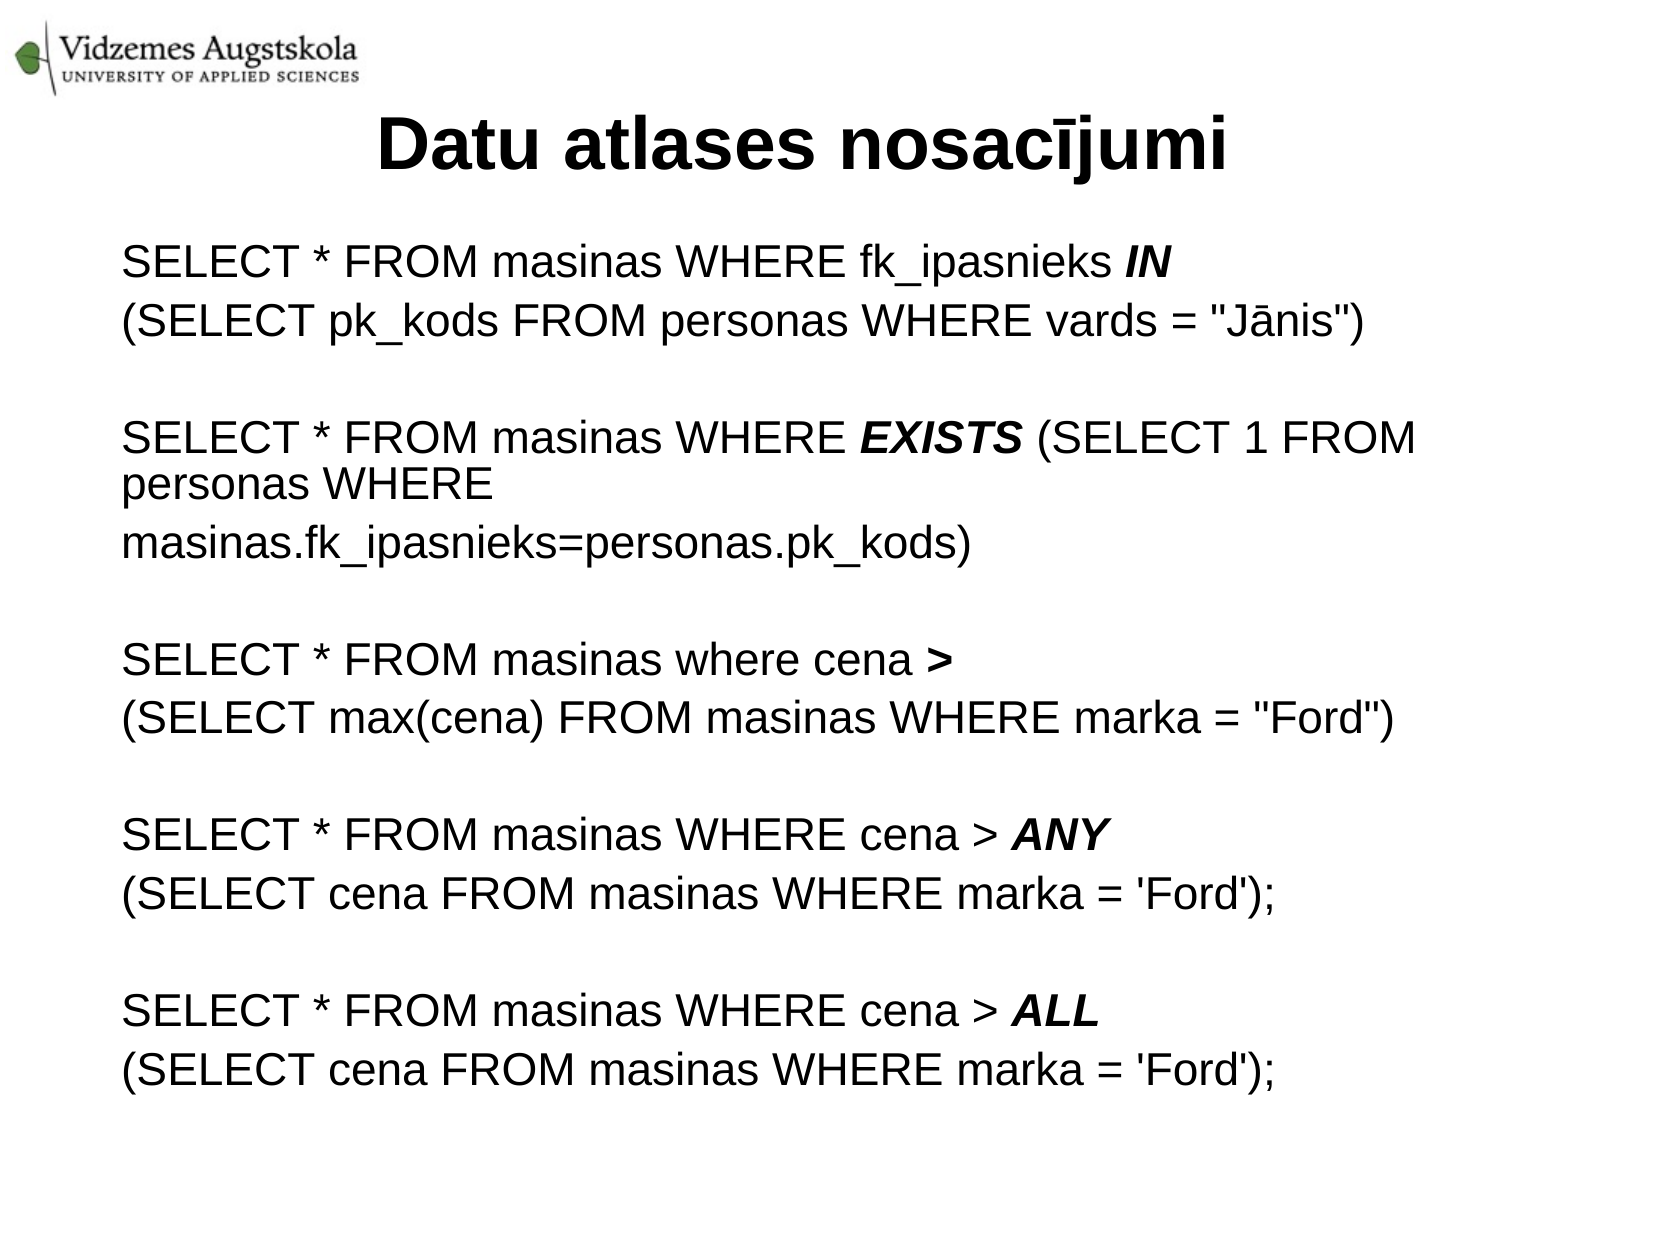

# Datu atlases nosacījumi
SELECT * FROM masinas WHERE fk_ipasnieks IN
(SELECT pk_kods FROM personas WHERE vards = "Jānis")
SELECT * FROM masinas WHERE EXISTS (SELECT 1 FROM personas WHERE
masinas.fk_ipasnieks=personas.pk_kods)
SELECT * FROM masinas where cena >
(SELECT max(cena) FROM masinas WHERE marka = "Ford")
SELECT * FROM masinas WHERE cena > ANY
(SELECT cena FROM masinas WHERE marka = 'Ford');
SELECT * FROM masinas WHERE cena > ALL
(SELECT cena FROM masinas WHERE marka = 'Ford');